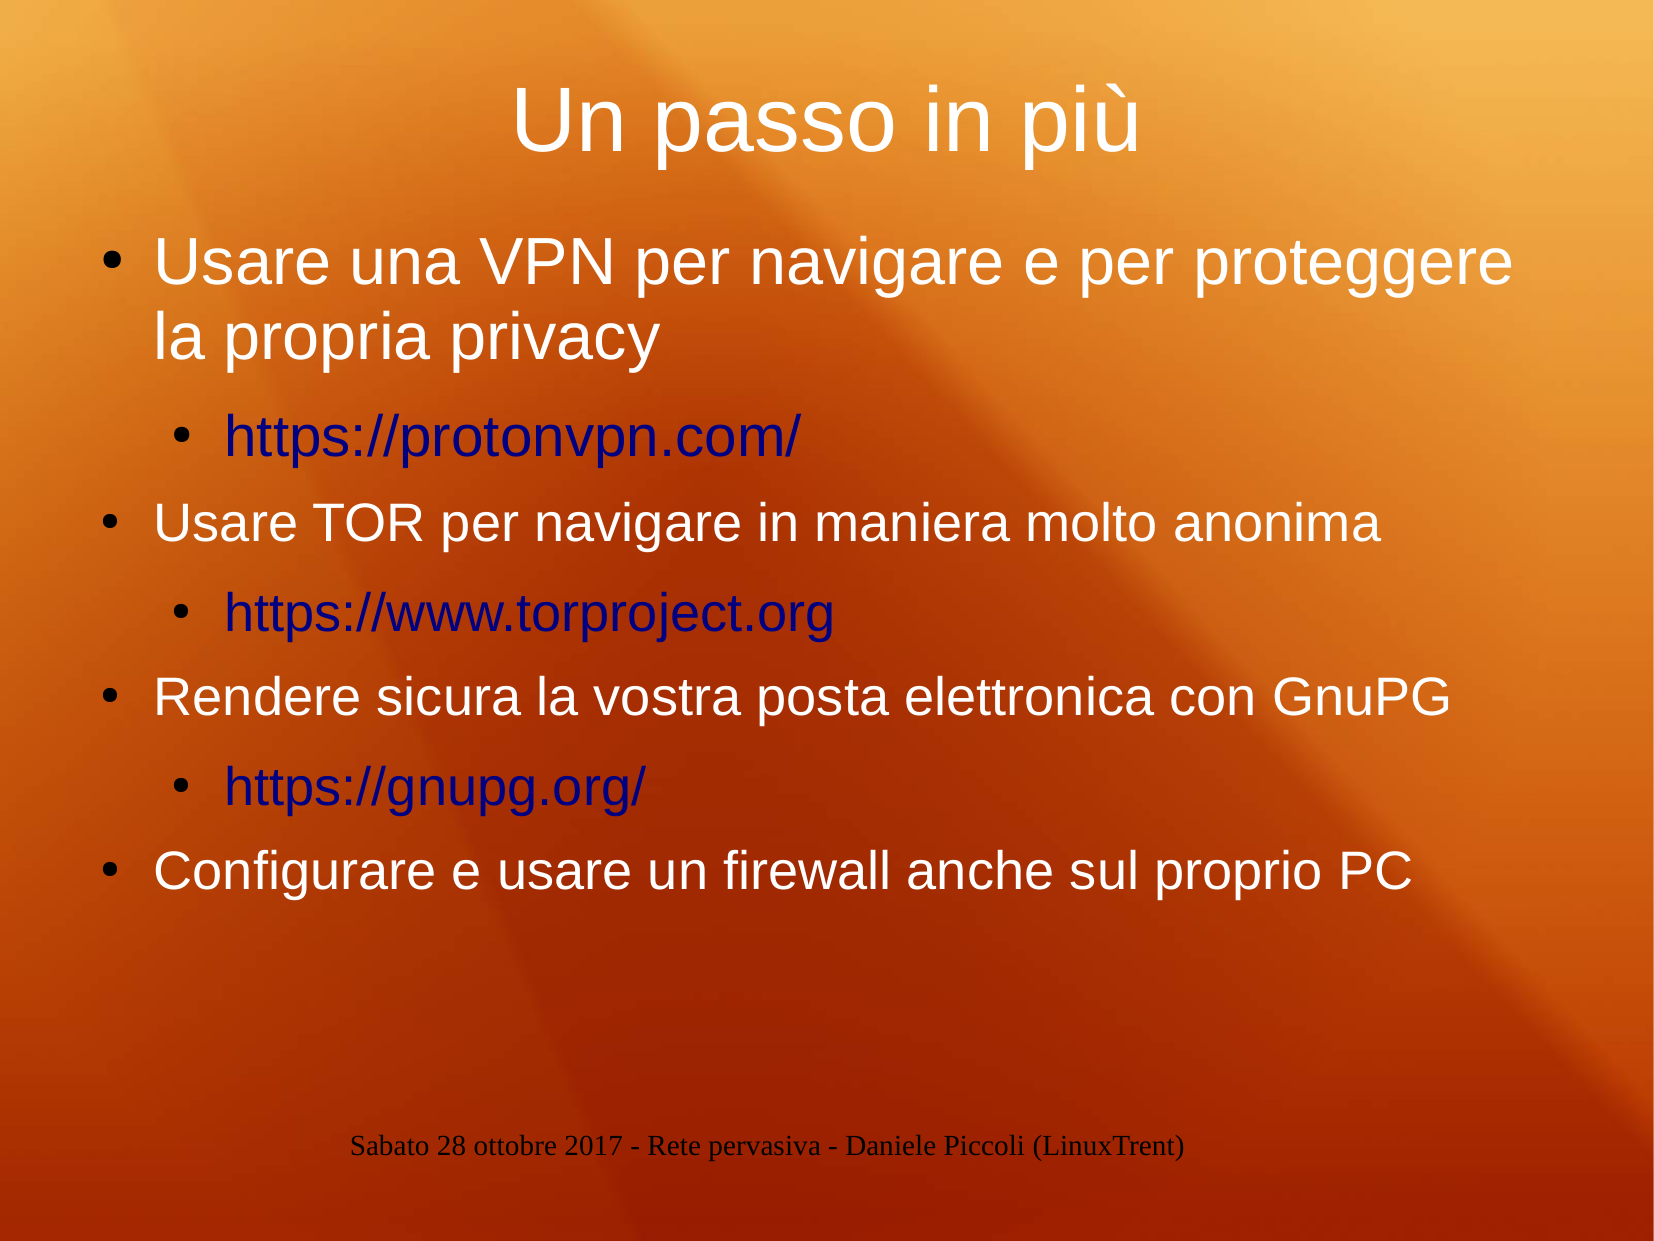

# Un passo in più
Usare una VPN per navigare e per proteggere la propria privacy
https://protonvpn.com/
Usare TOR per navigare in maniera molto anonima
https://www.torproject.org
Rendere sicura la vostra posta elettronica con GnuPG
https://gnupg.org/
Configurare e usare un firewall anche sul proprio PC
Sabato 28 ottobre 2017 - Rete pervasiva - Daniele Piccoli (LinuxTrent)